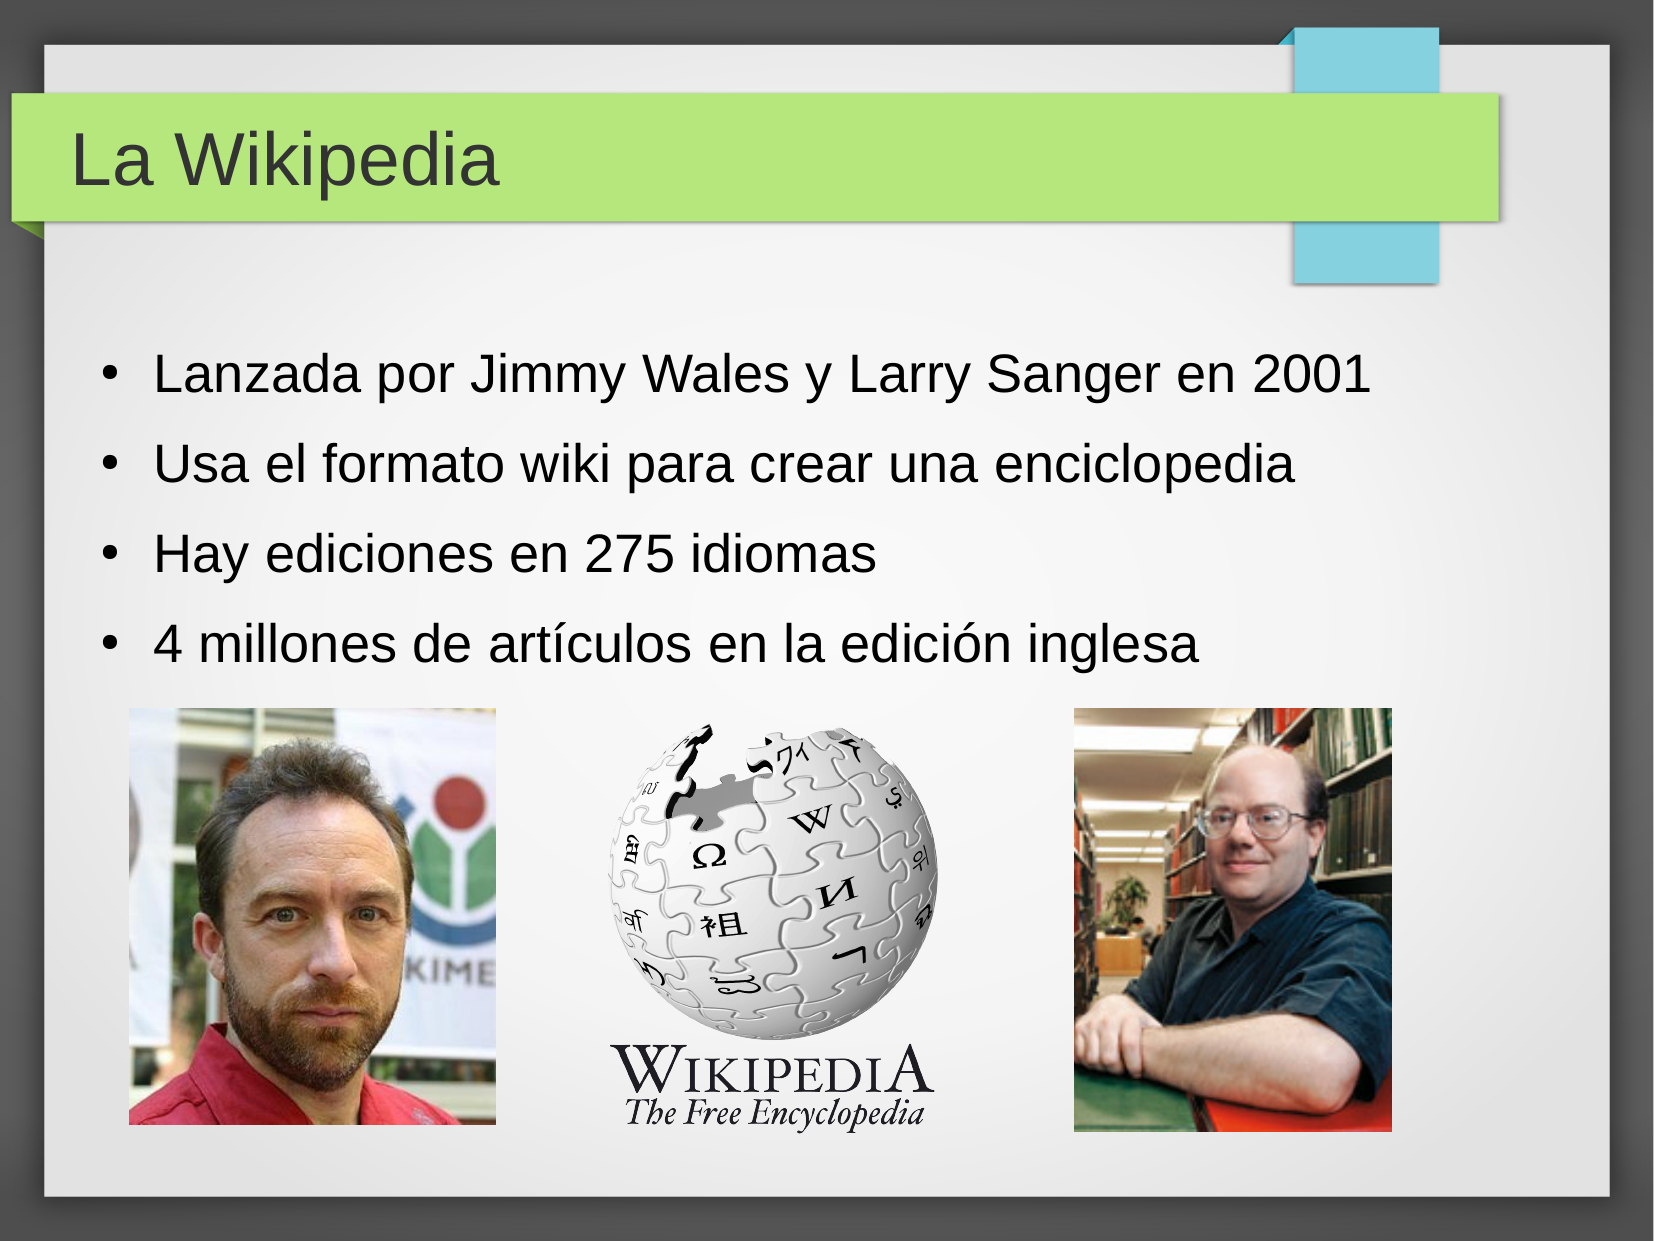

# La Wikipedia
Lanzada por Jimmy Wales y Larry Sanger en 2001
Usa el formato wiki para crear una enciclopedia
Hay ediciones en 275 idiomas
4 millones de artículos en la edición inglesa